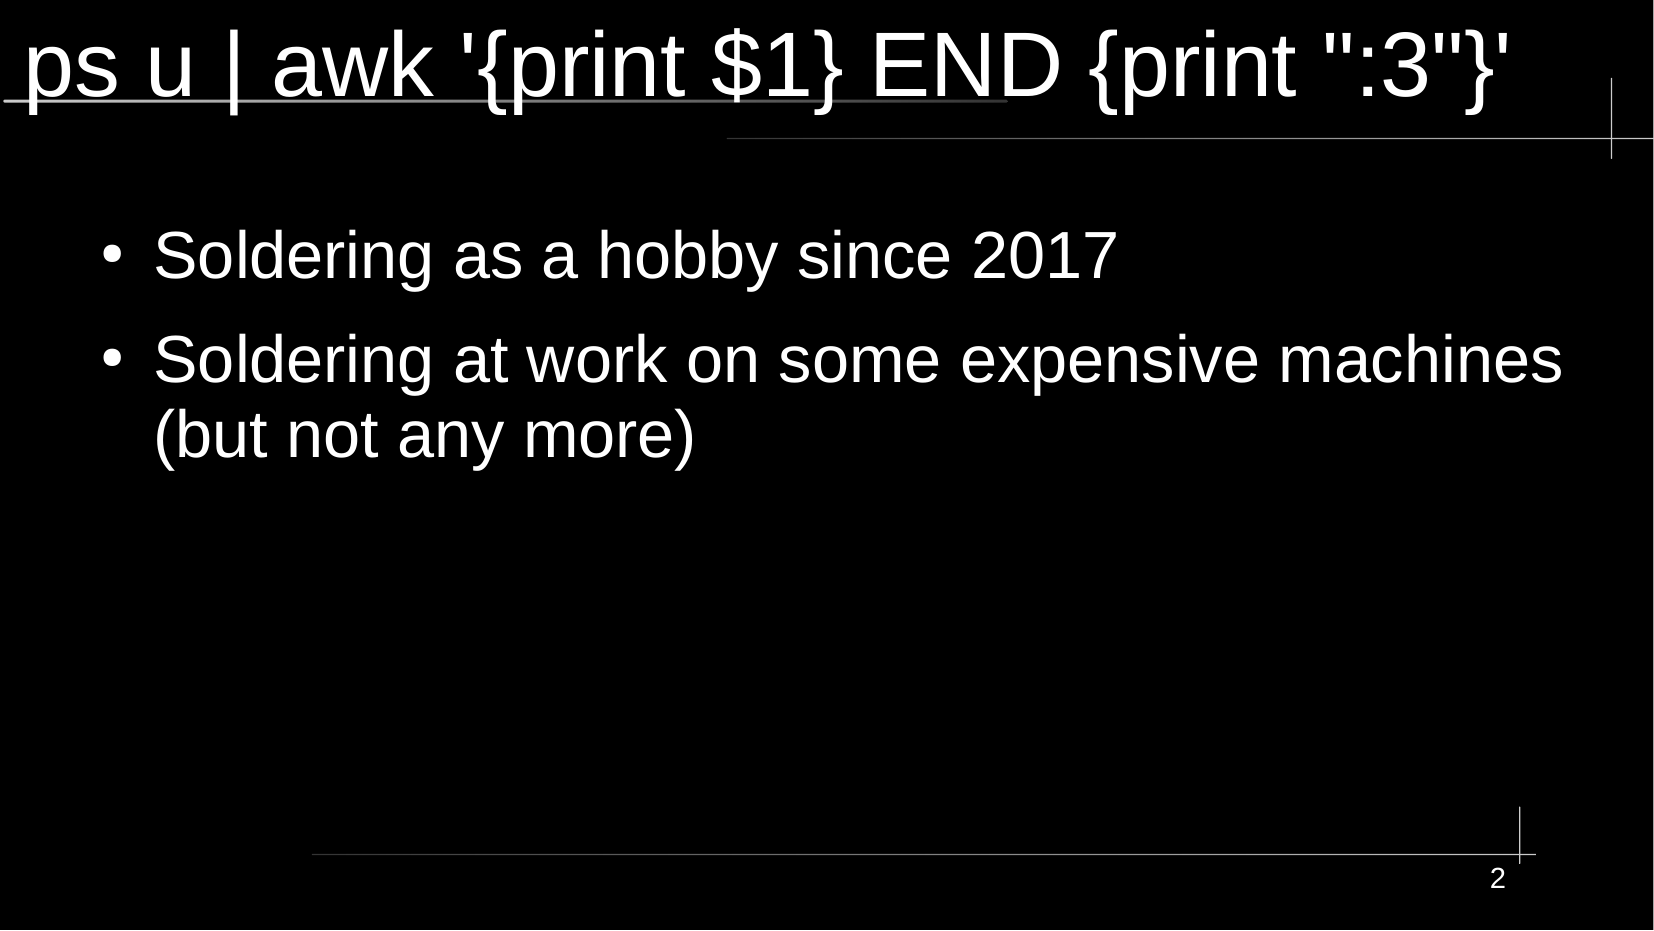

# ps u | awk '{print $1} END {print ":3"}'
Soldering as a hobby since 2017
Soldering at work on some expensive machines (but not any more)
2